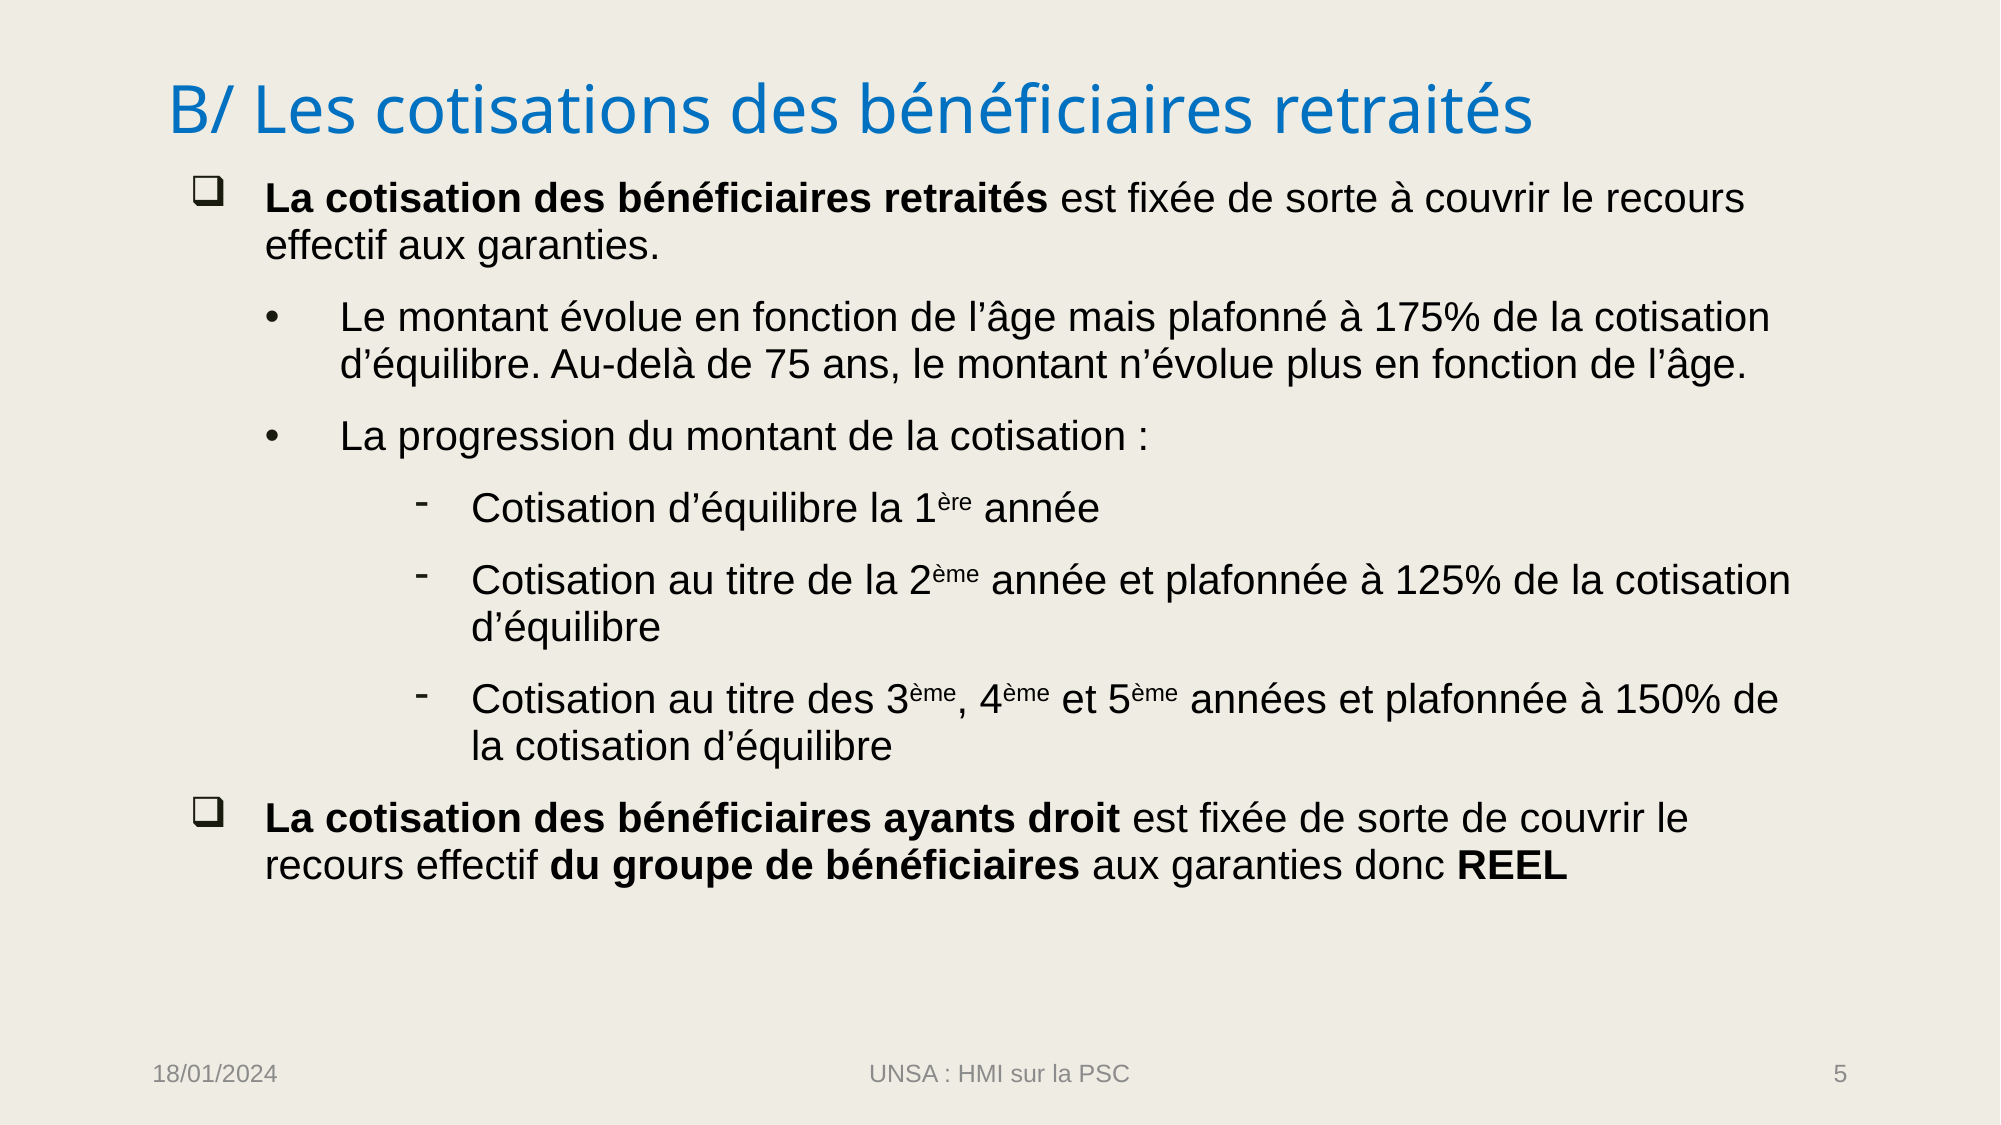

B/ Les cotisations des bénéficiaires retraités
La cotisation des bénéficiaires retraités est fixée de sorte à couvrir le recours effectif aux garanties.
Le montant évolue en fonction de l’âge mais plafonné à 175% de la cotisation d’équilibre. Au-delà de 75 ans, le montant n’évolue plus en fonction de l’âge.
La progression du montant de la cotisation :
Cotisation d’équilibre la 1ère année
Cotisation au titre de la 2ème année et plafonnée à 125% de la cotisation d’équilibre
Cotisation au titre des 3ème, 4ème et 5ème années et plafonnée à 150% de la cotisation d’équilibre
La cotisation des bénéficiaires ayants droit est fixée de sorte de couvrir le recours effectif du groupe de bénéficiaires aux garanties donc REEL
18/01/2024
UNSA : HMI sur la PSC